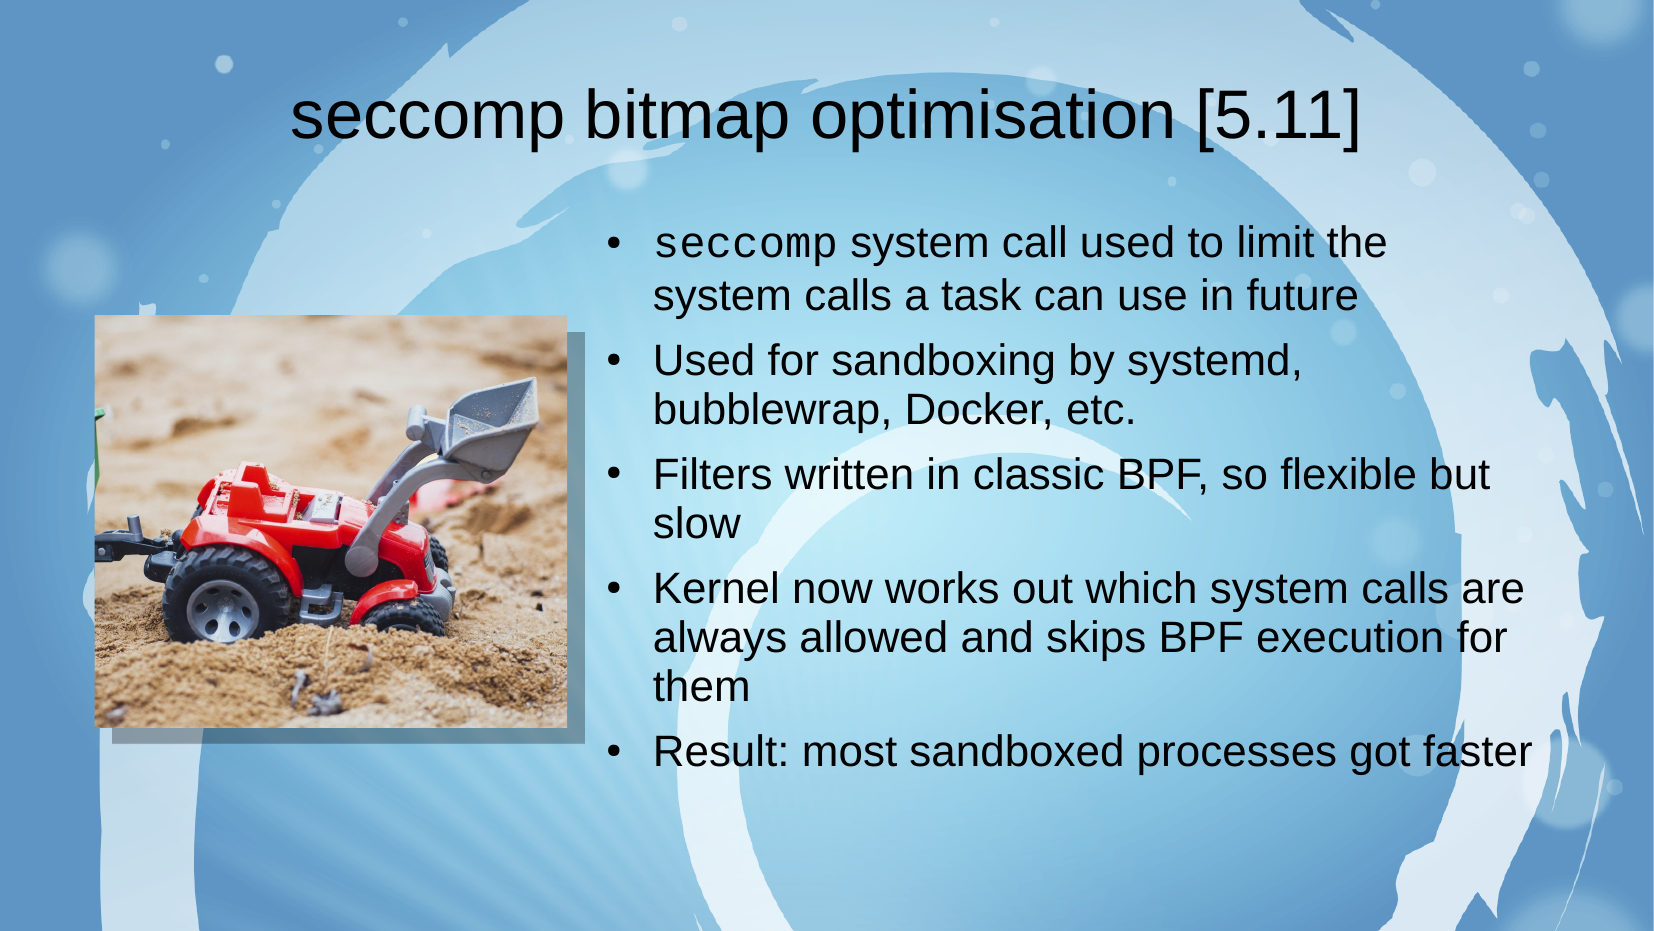

# seccomp bitmap optimisation [5.11]
seccomp system call used to limit the system calls a task can use in future
Used for sandboxing by systemd, bubblewrap, Docker, etc.
Filters written in classic BPF, so flexible but slow
Kernel now works out which system calls are always allowed and skips BPF execution for them
Result: most sandboxed processes got faster